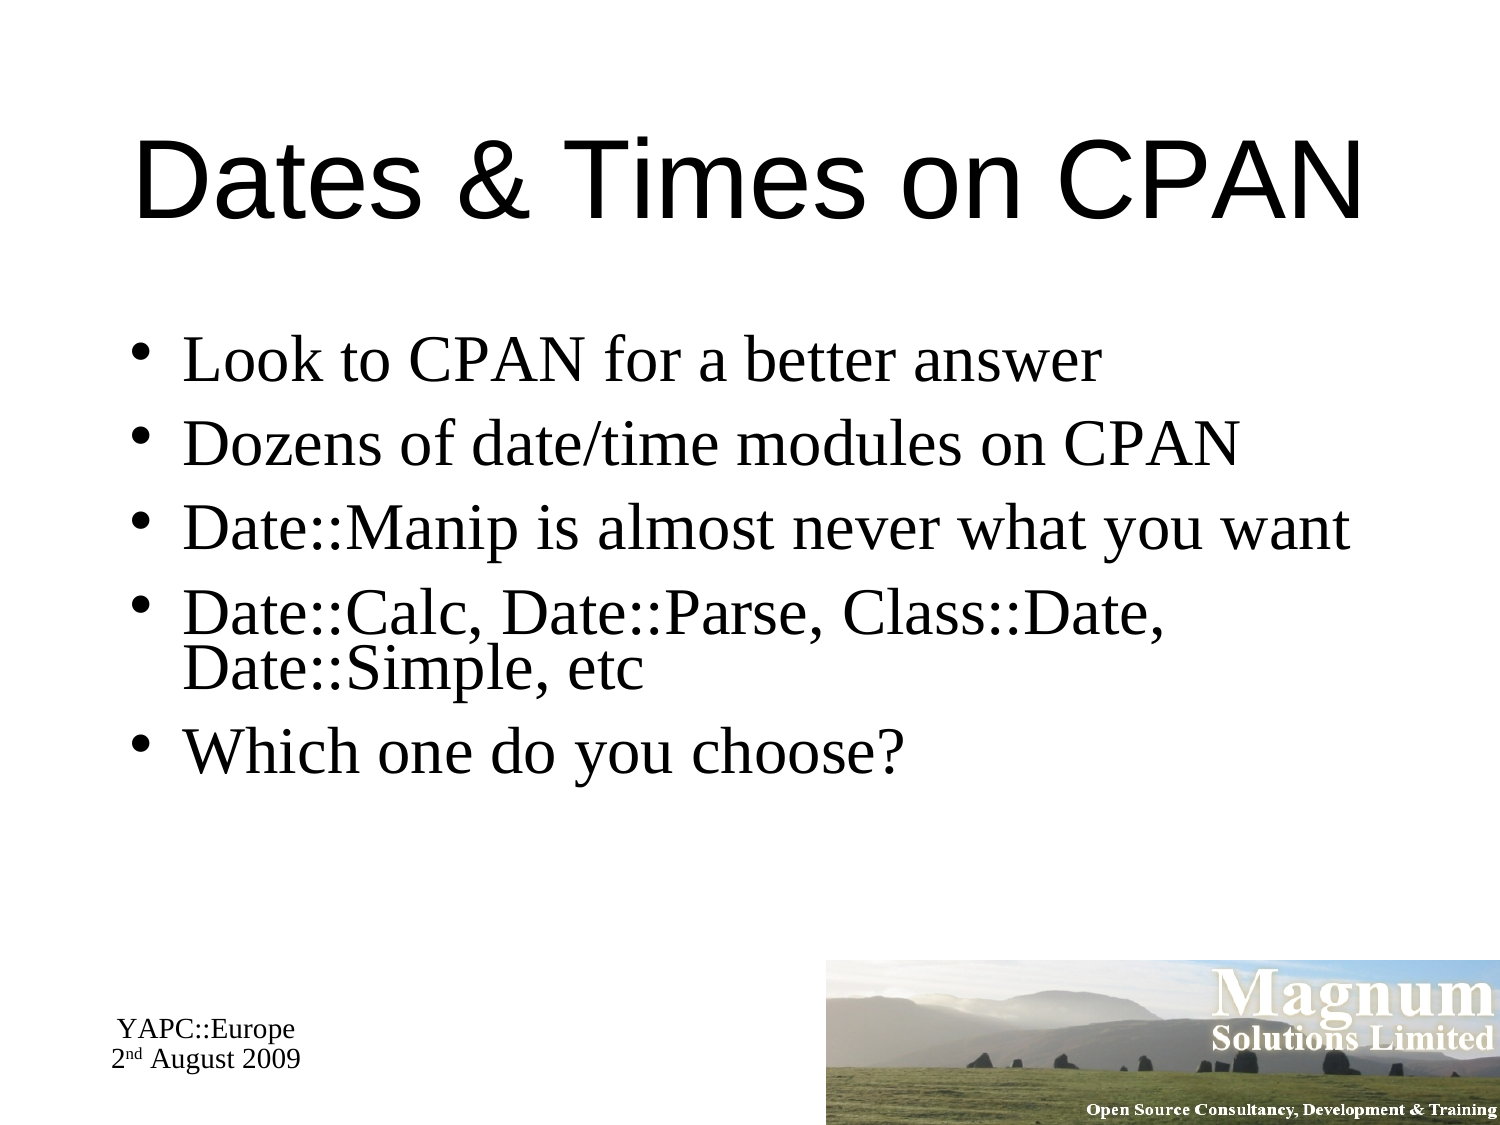

# Dates & Times on CPAN
Look to CPAN for a better answer
Dozens of date/time modules on CPAN
Date::Manip is almost never what you want
Date::Calc, Date::Parse, Class::Date, Date::Simple, etc
Which one do you choose?
99